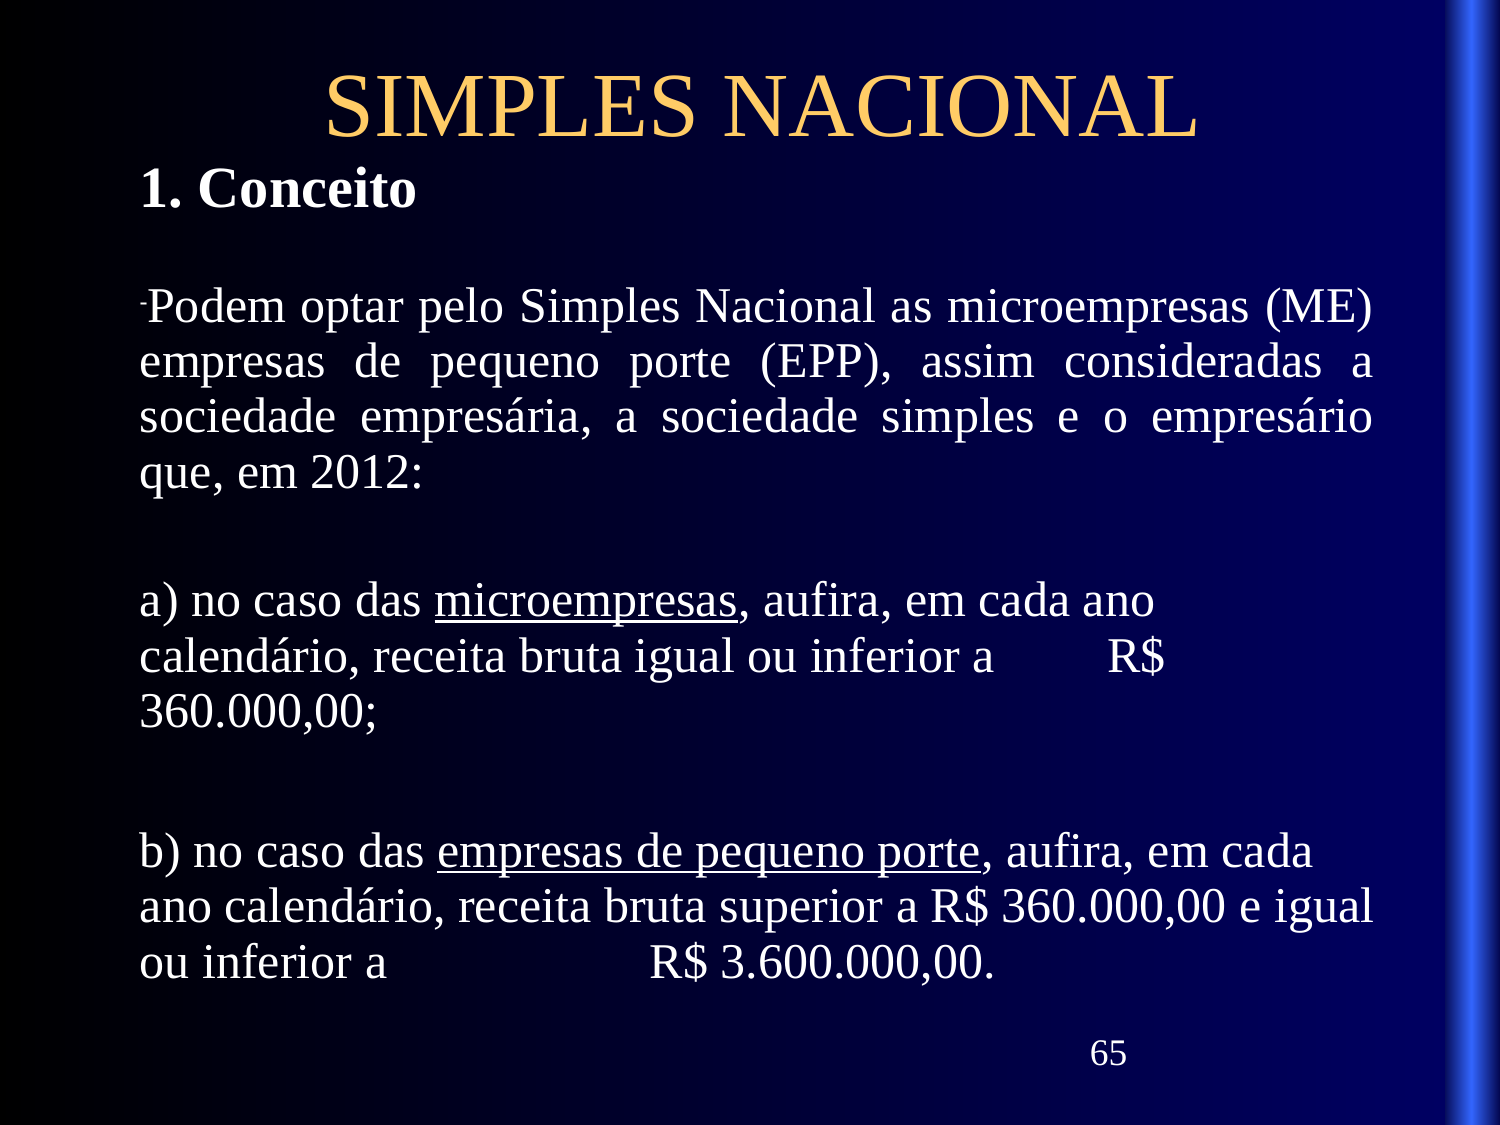

# SIMPLES NACIONAL
1. Conceito
Podem optar pelo Simples Nacional as microempresas (ME) empresas de pequeno porte (EPP), assim consideradas a sociedade empresária, a sociedade simples e o empresário que, em 2012:
a) no caso das microempresas, aufira, em cada ano calendário, receita bruta igual ou inferior a R$ 360.000,00;
b) no caso das empresas de pequeno porte, aufira, em cada ano calendário, receita bruta superior a R$ 360.000,00 e igual ou inferior a R$ 3.600.000,00.